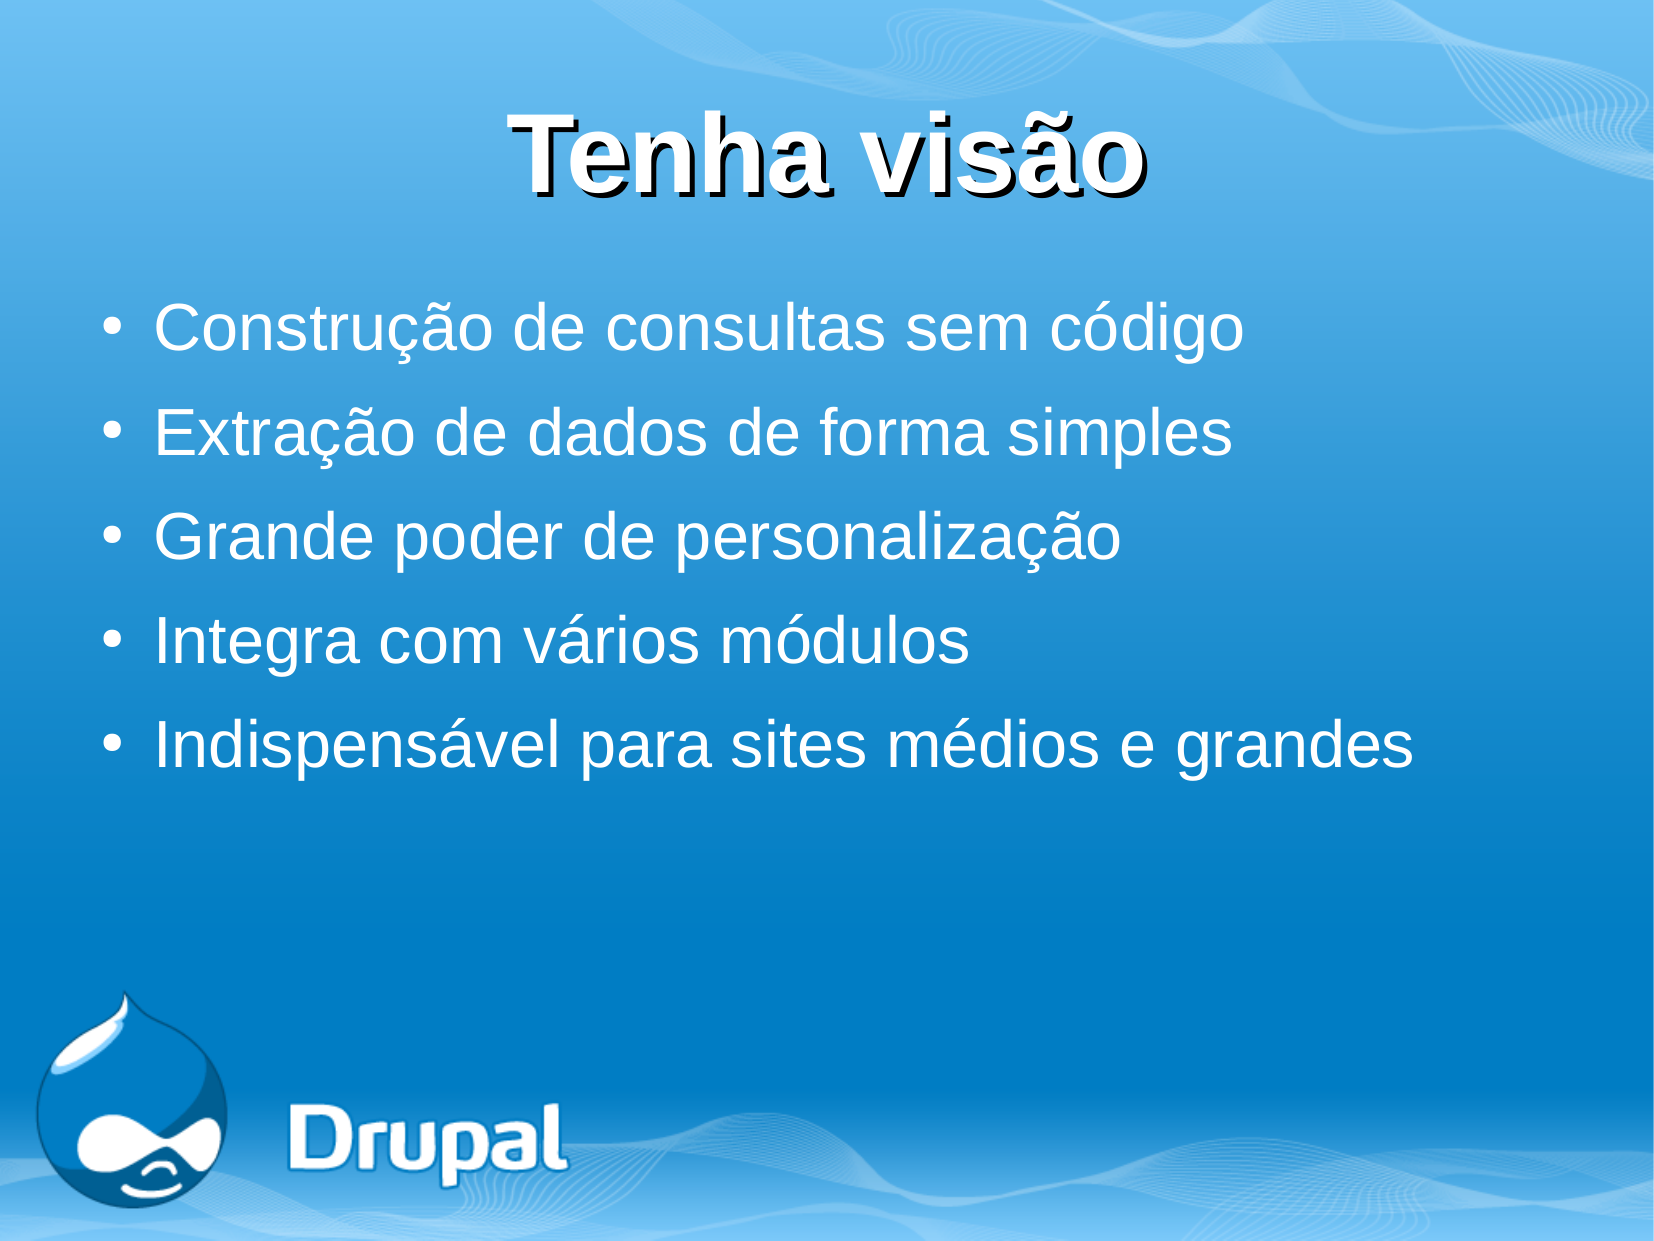

# Tenha visão
Construção de consultas sem código
Extração de dados de forma simples
Grande poder de personalização
Integra com vários módulos
Indispensável para sites médios e grandes